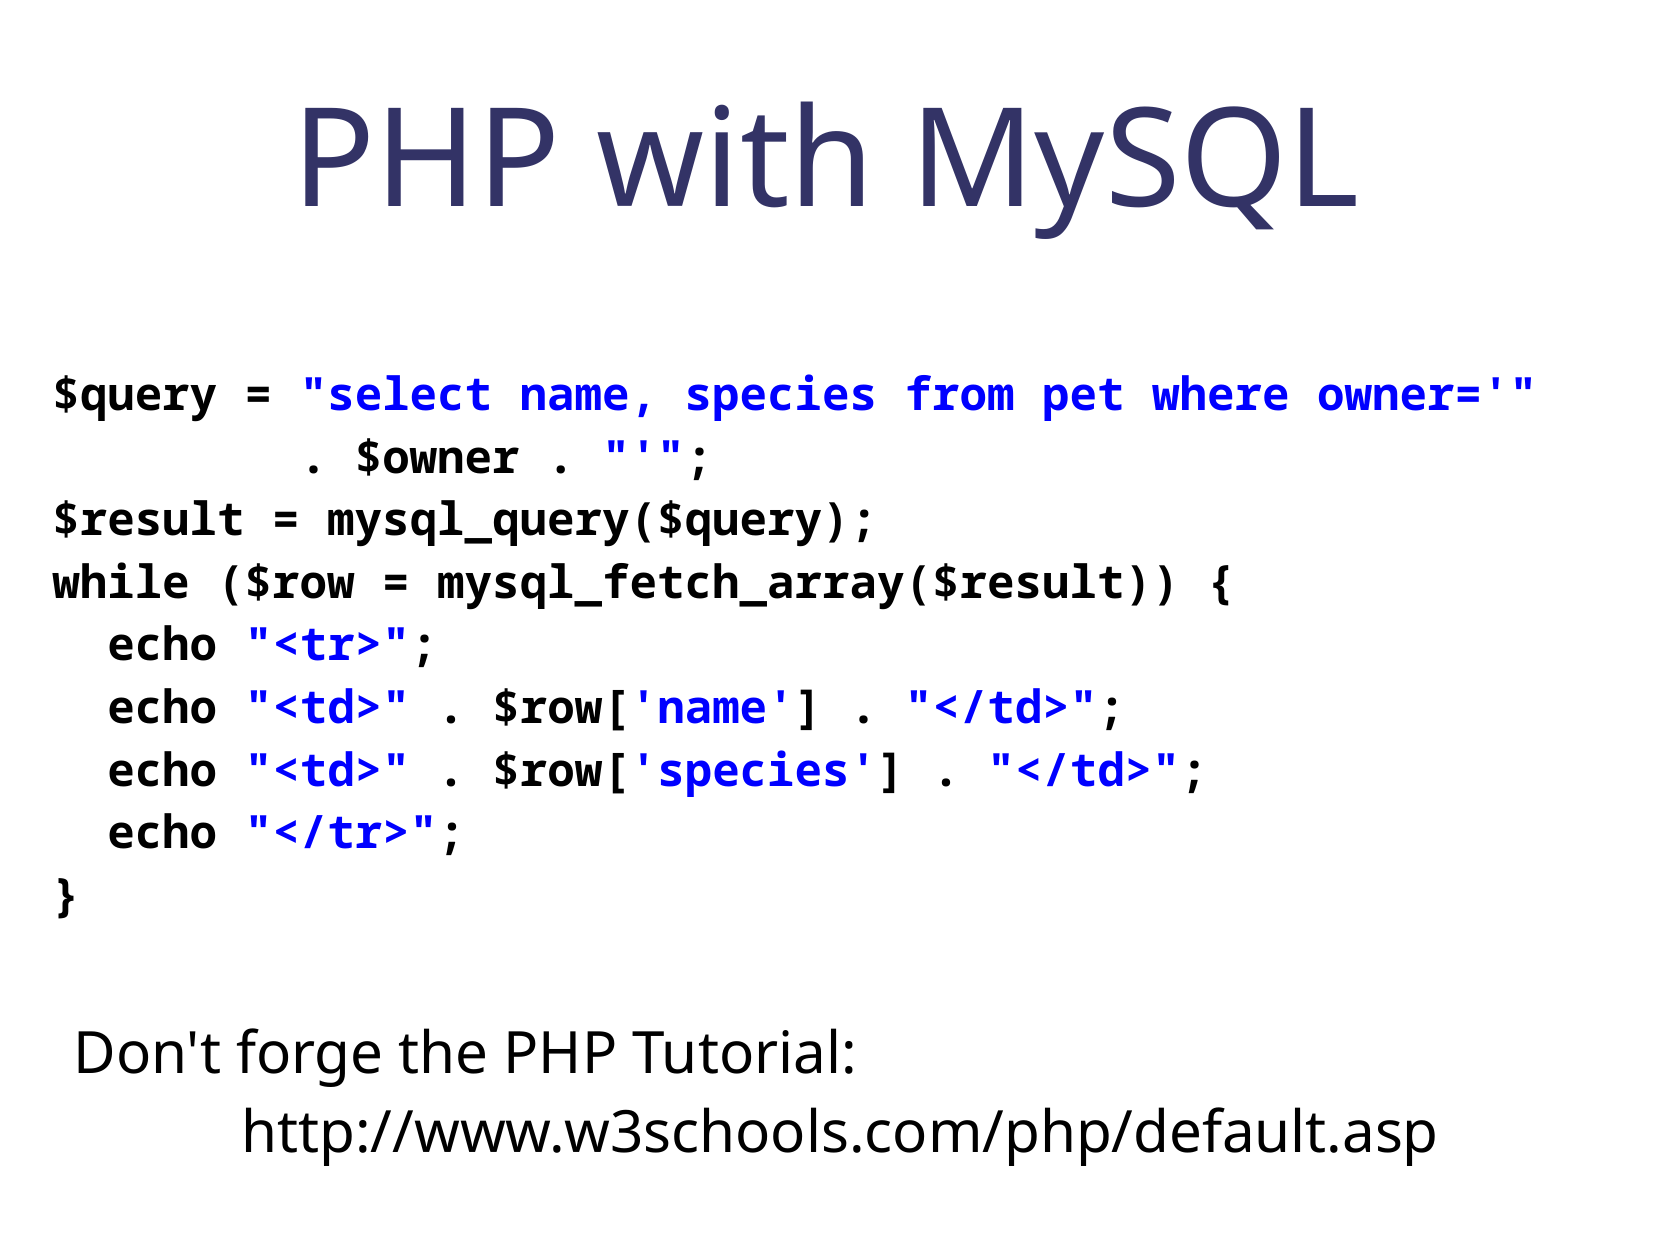

# PHP with MySQL
$query = "select name, species from pet where owner='"
 . $owner . "'";
$result = mysql_query($query);
while ($row = mysql_fetch_array($result)) {
 echo "<tr>";
 echo "<td>" . $row['name'] . "</td>";
 echo "<td>" . $row['species'] . "</td>";
 echo "</tr>";
}
Don't forge the PHP Tutorial:
 http://www.w3schools.com/php/default.asp